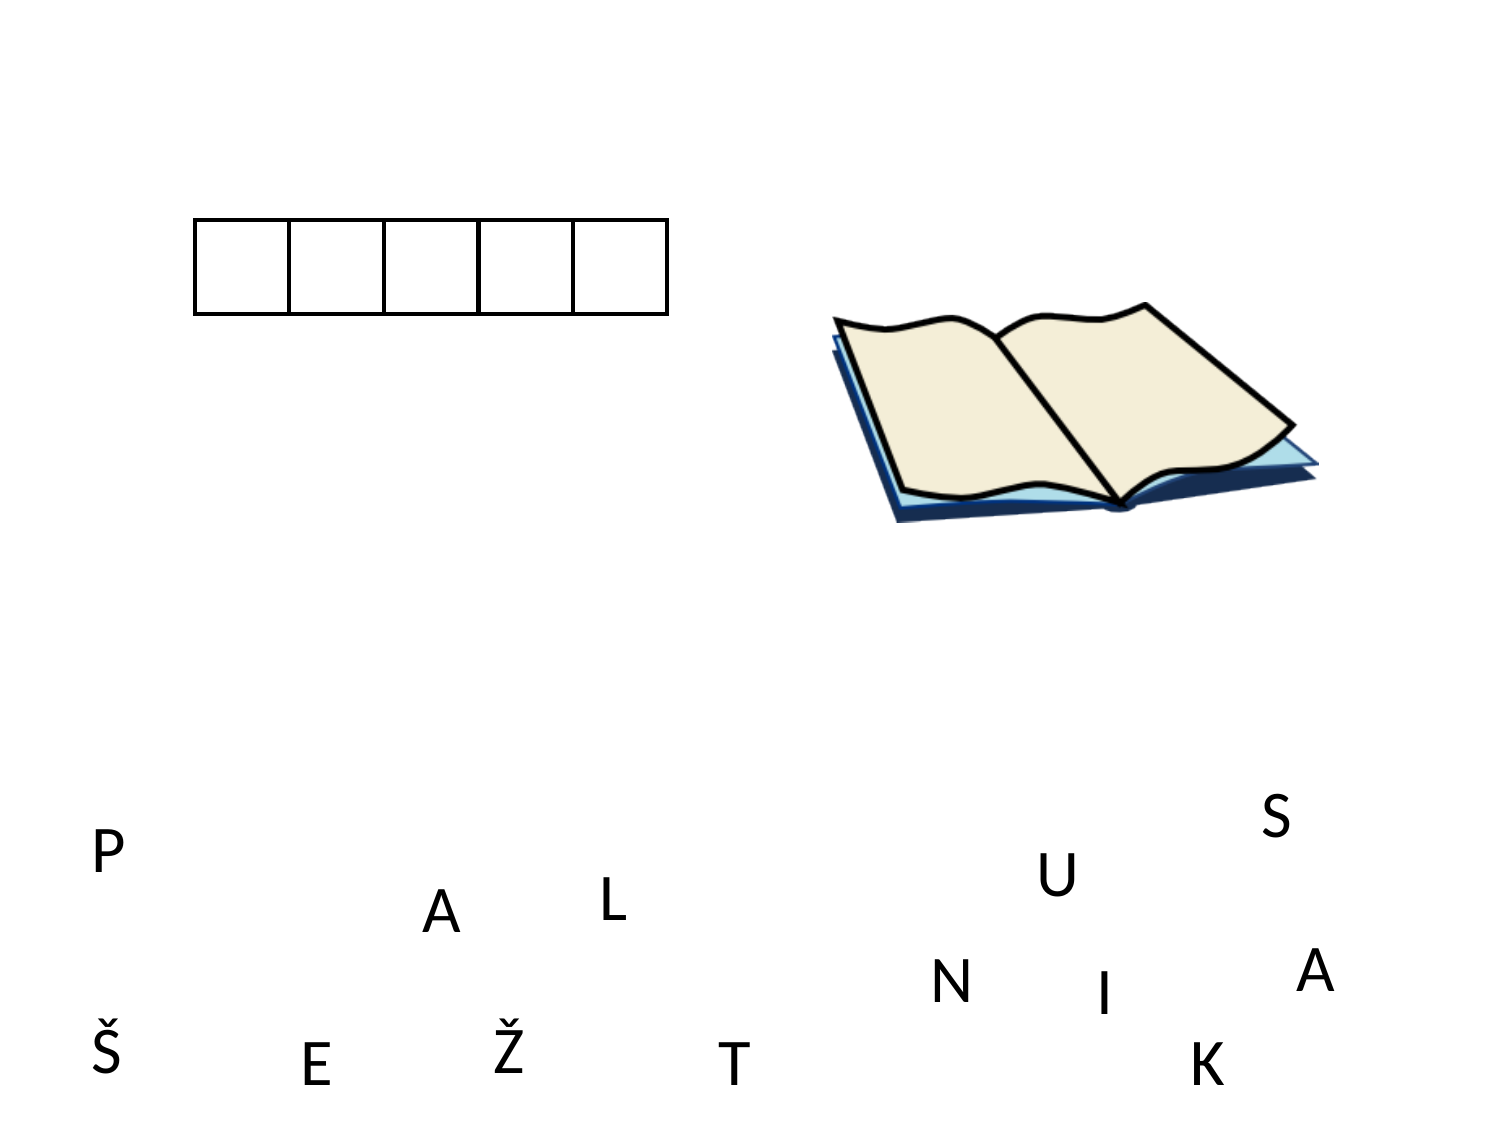

S
P
U
L
A
A
N
I
Š
Ž
E
T
K